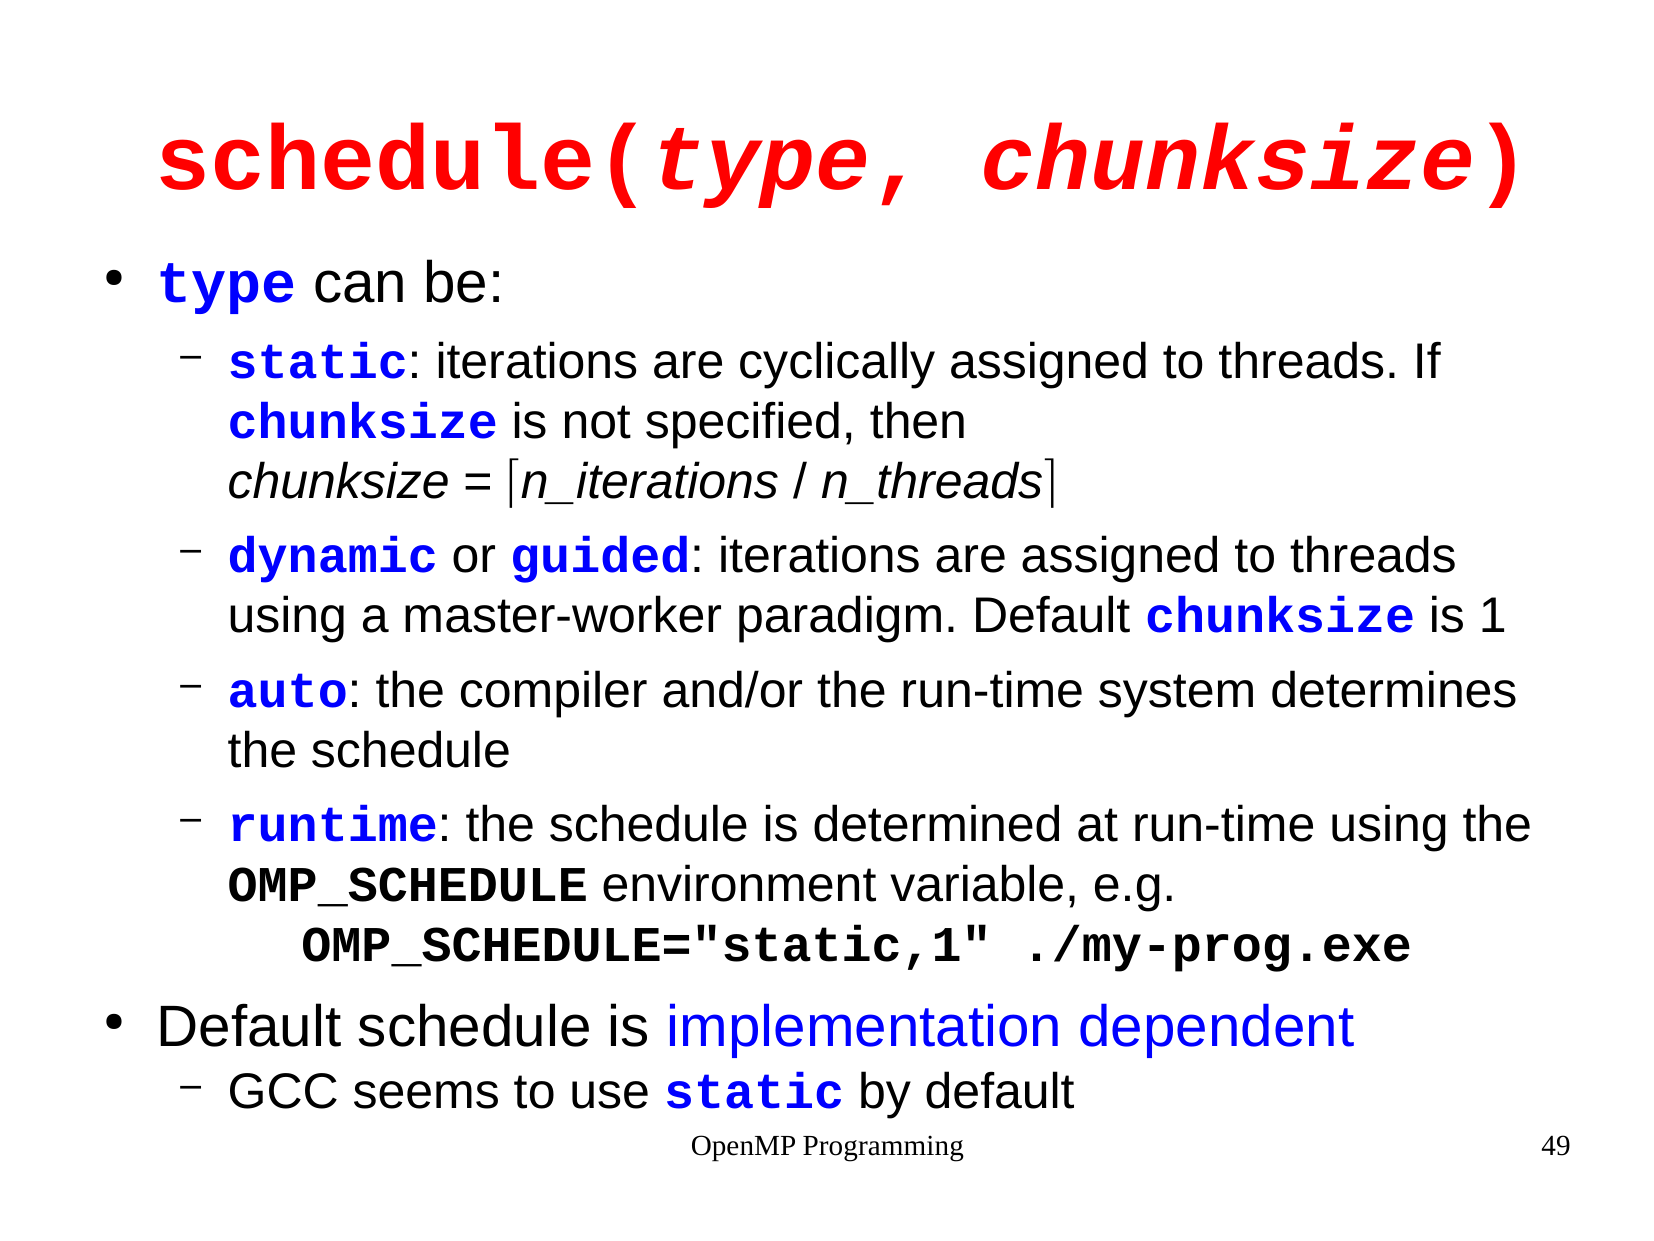

# schedule(type, chunksize)
type can be:
static: iterations are cyclically assigned to threads. If chunksize is not specified, then
chunksize = ⌈n_iterations / n_threads⌉
dynamic or guided: iterations are assigned to threads using a master-worker paradigm. Default chunksize is 1
auto: the compiler and/or the run-time system determines the schedule
runtime: the schedule is determined at run-time using the OMP_SCHEDULE environment variable, e.g.
	OMP_SCHEDULE="static,1" ./my-prog.exe
Default schedule is implementation dependent
GCC seems to use static by default
OpenMP Programming
49